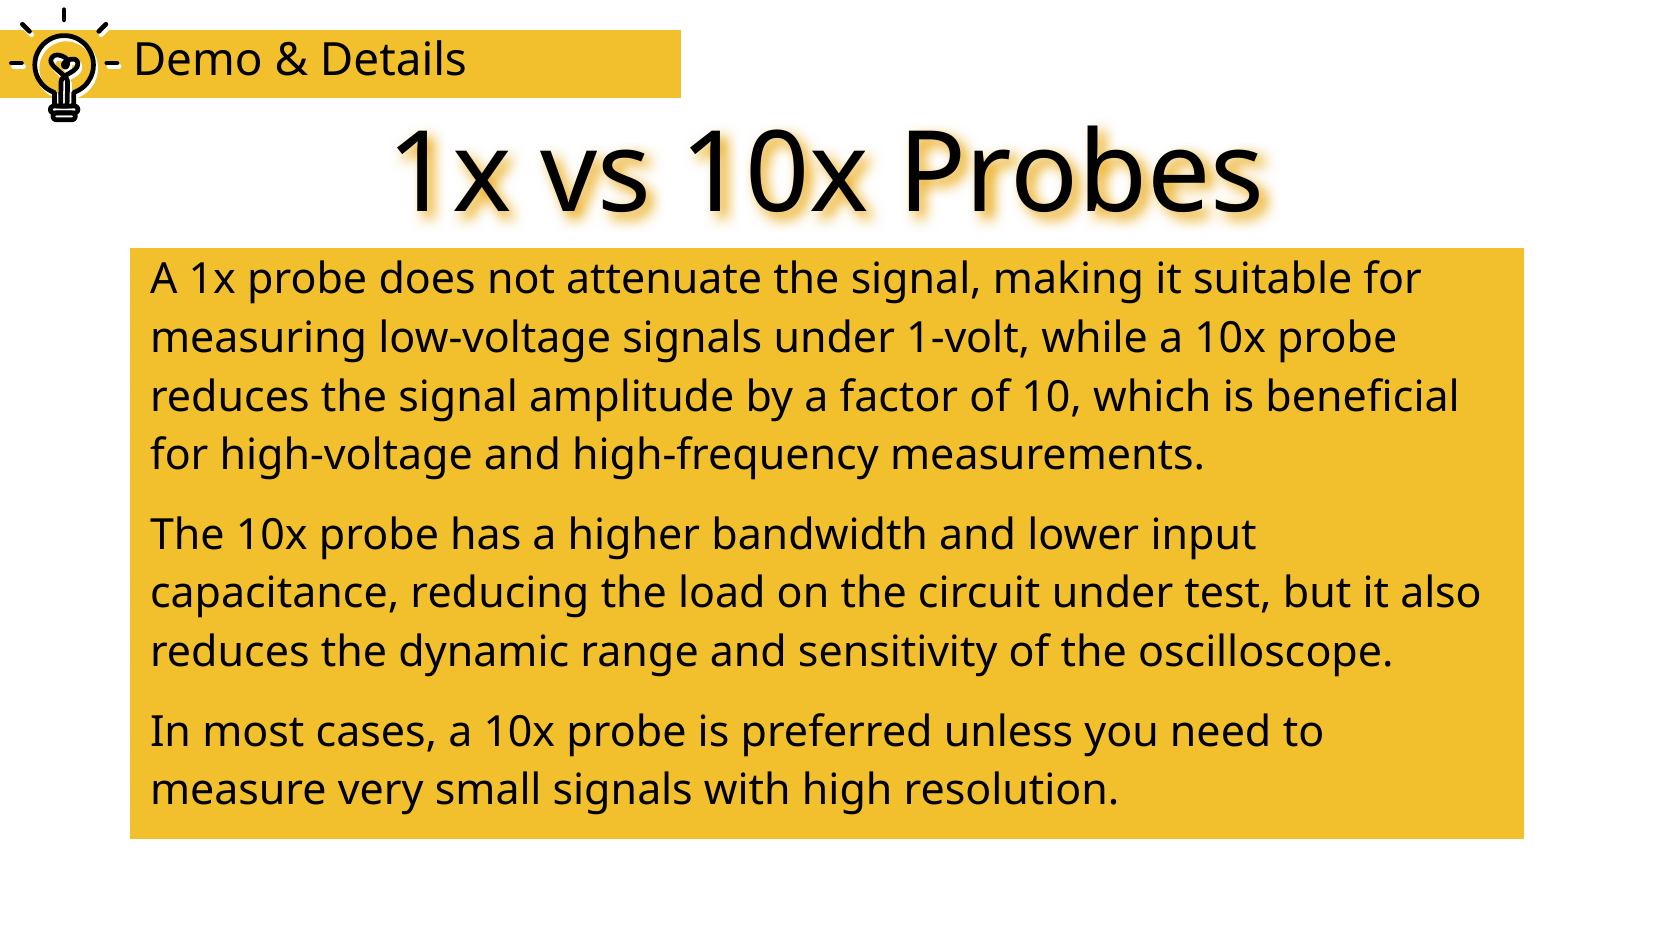

Demo & Details
# 1x vs 10x Probes
A 1x probe does not attenuate the signal, making it suitable for measuring low-voltage signals under 1-volt, while a 10x probe reduces the signal amplitude by a factor of 10, which is beneficial for high-voltage and high-frequency measurements.
The 10x probe has a higher bandwidth and lower input capacitance, reducing the load on the circuit under test, but it also reduces the dynamic range and sensitivity of the oscilloscope.
In most cases, a 10x probe is preferred unless you need to measure very small signals with high resolution.